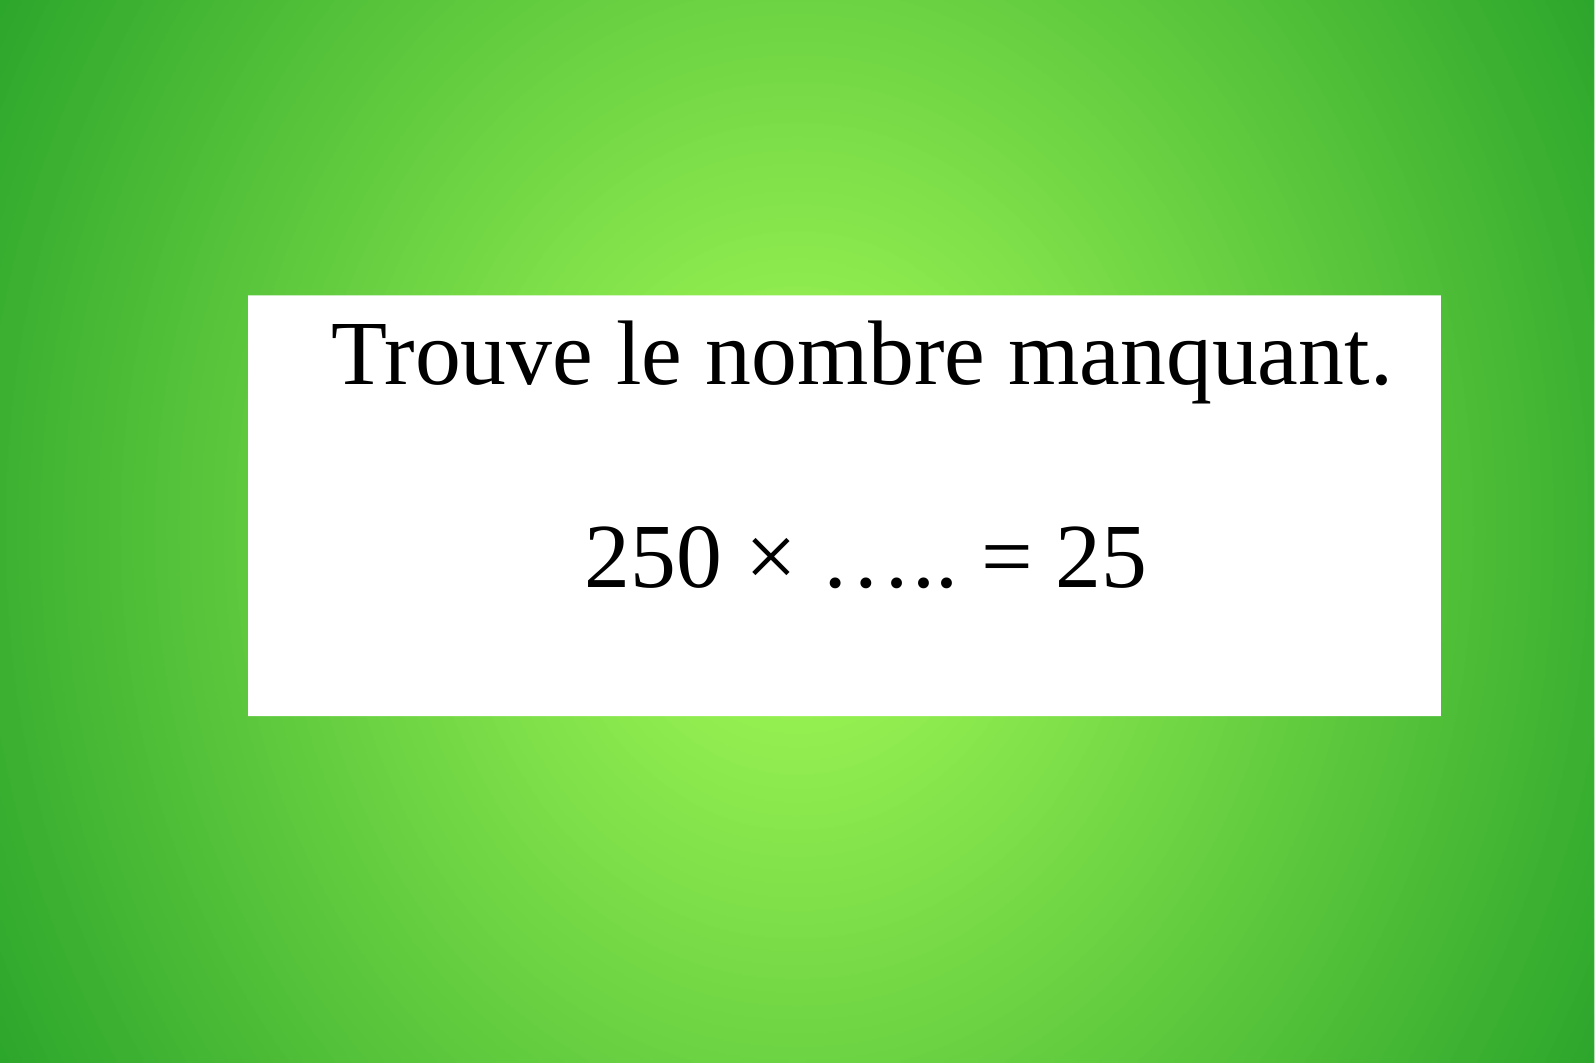

Trouve le nombre manquant.
 250 × ….. = 25